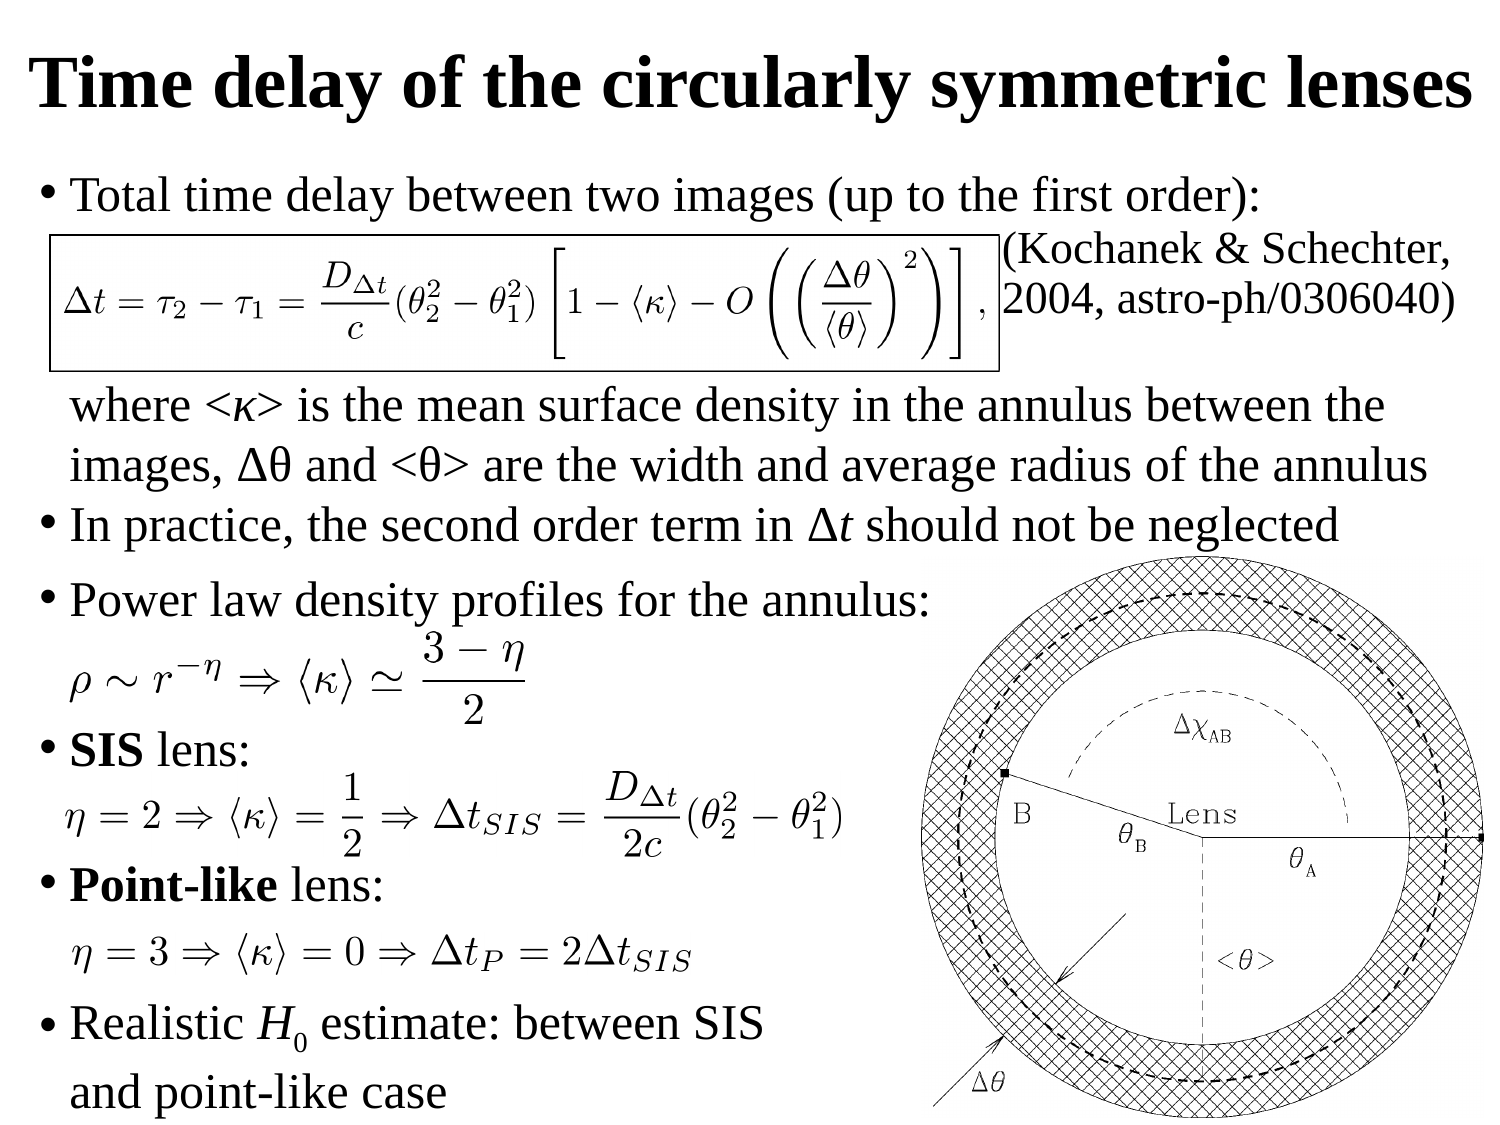

# Time delay of the circularly symmetric lenses
Total time delay between two images (up to the first order):
where <κ> is the mean surface density in the annulus between the images, Δθ and <θ> are the width and average radius of the annulus
In practice, the second order term in Δt should not be neglected
Power law density profiles for the annulus:
SIS lens:
Point-like lens:
Realistic H0 estimate: between SIS
and point-like case
(Kochanek & Schechter,
2004, astro-ph/0306040)